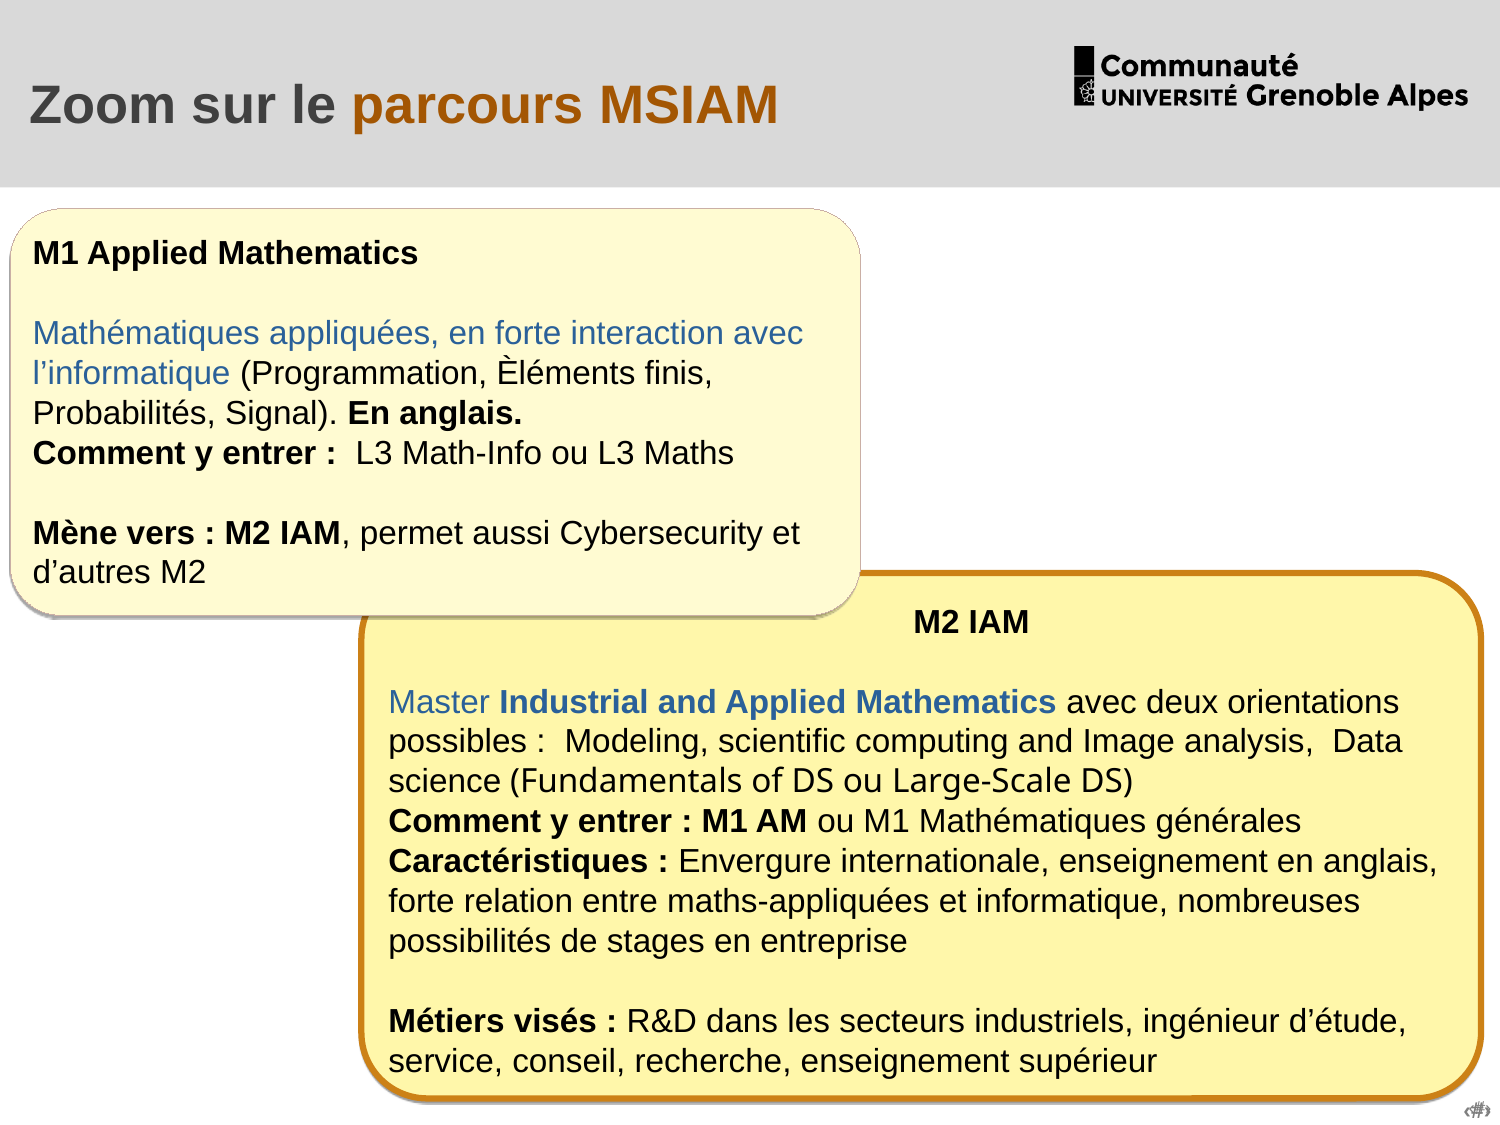

# Zoom sur le parcours MSIAM
M1 Applied Mathematics
Mathématiques appliquées, en forte interaction avec l’informatique (Programmation, Èléments finis, Probabilités, Signal). En anglais.
Comment y entrer : L3 Math-Info ou L3 Maths
Mène vers : M2 IAM, permet aussi Cybersecurity et d’autres M2
M2 IAM
Master Industrial and Applied Mathematics avec deux orientations possibles : Modeling, scientific computing and Image analysis, Data science (Fundamentals of DS ou Large-Scale DS)
Comment y entrer : M1 AM ou M1 Mathématiques générales
Caractéristiques : Envergure internationale, enseignement en anglais, forte relation entre maths-appliquées et informatique, nombreuses possibilités de stages en entreprise
Métiers visés : R&D dans les secteurs industriels, ingénieur d’étude, service, conseil, recherche, enseignement supérieur